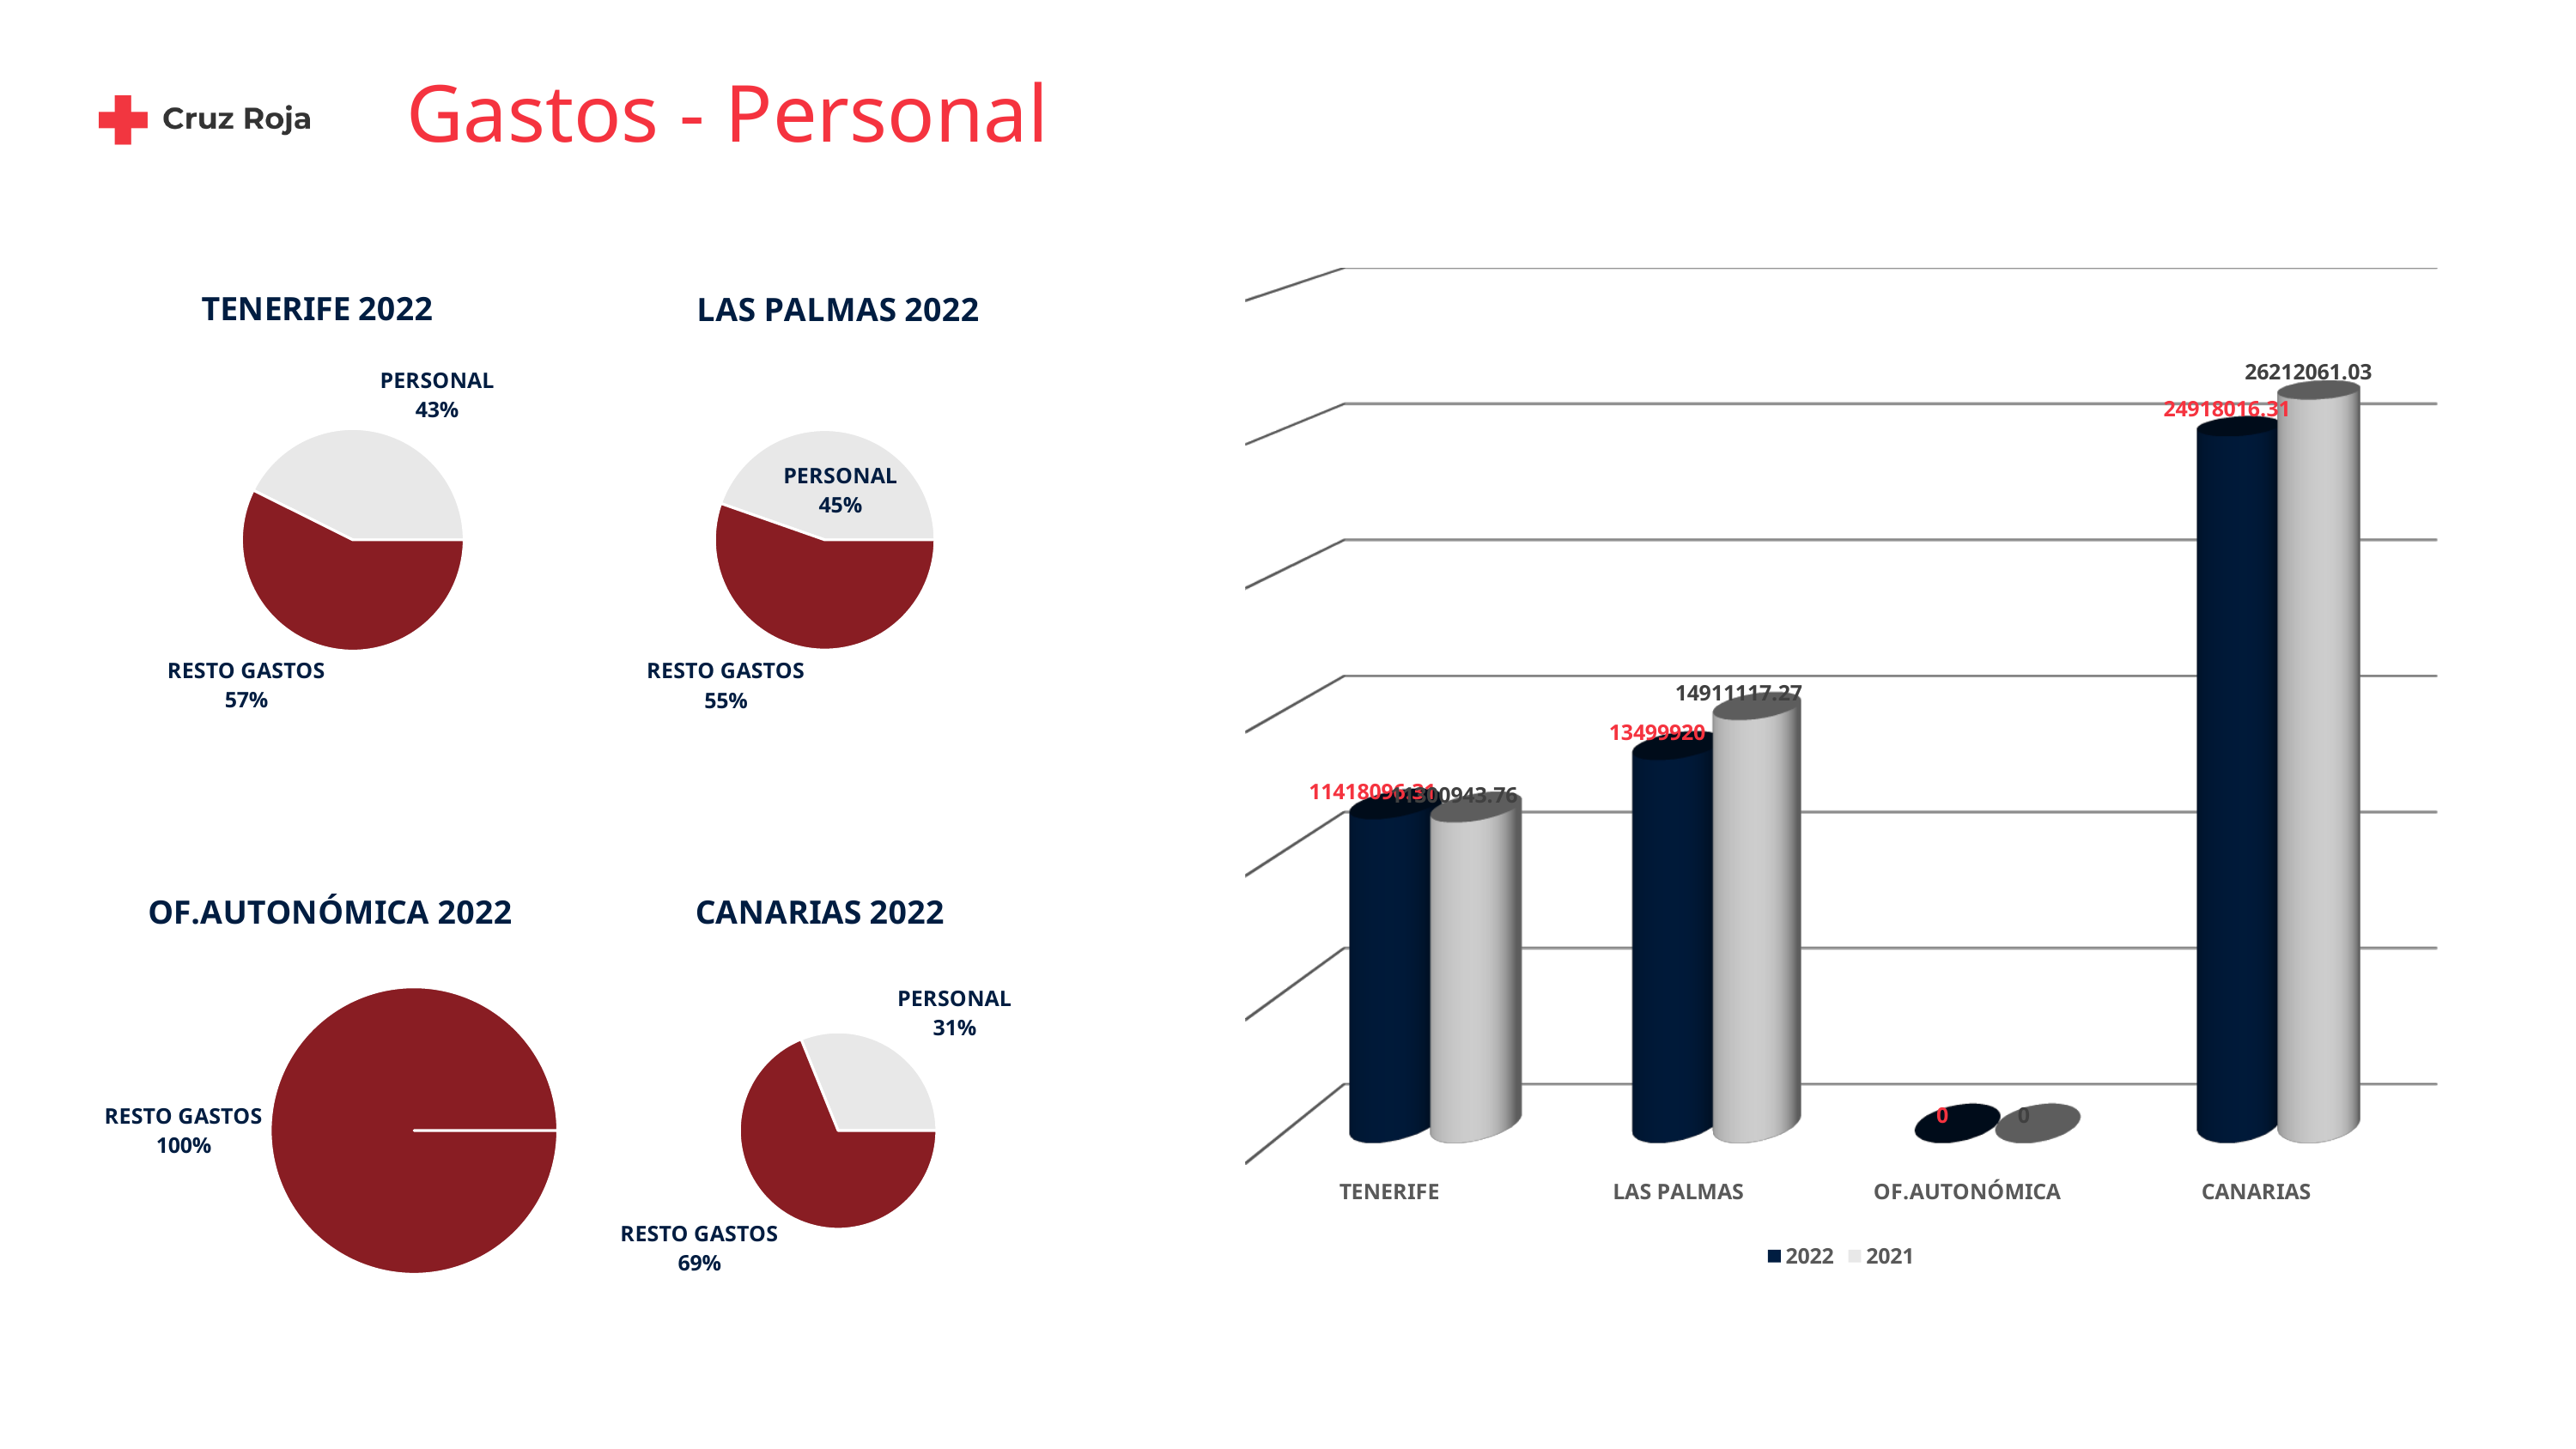

Gastos - Personal
[unsupported chart]
### Chart: TENERIFE 2022
| Category | TENERIFE |
|---|---|
| PERSONAL | 11418096.31 |
| RESTO GASTOS | 15364044.06 |
### Chart: LAS PALMAS 2022
| Category | LAS PALMAS |
|---|---|
| PERSONAL | 13499920.0 |
| RESTO GASTOS | 16743850.0 |
### Chart: OF.AUTONÓMICA 2022
| Category | OF.AUTONÓMICA |
|---|---|
| PERSONAL | 0.0 |
| RESTO GASTOS | 675094.02 |
### Chart: CANARIAS 2022
| Category | CANARIAS |
|---|---|
| PERSONAL | 26212061.03 |
| RESTO GASTOS | 58010527.12 |